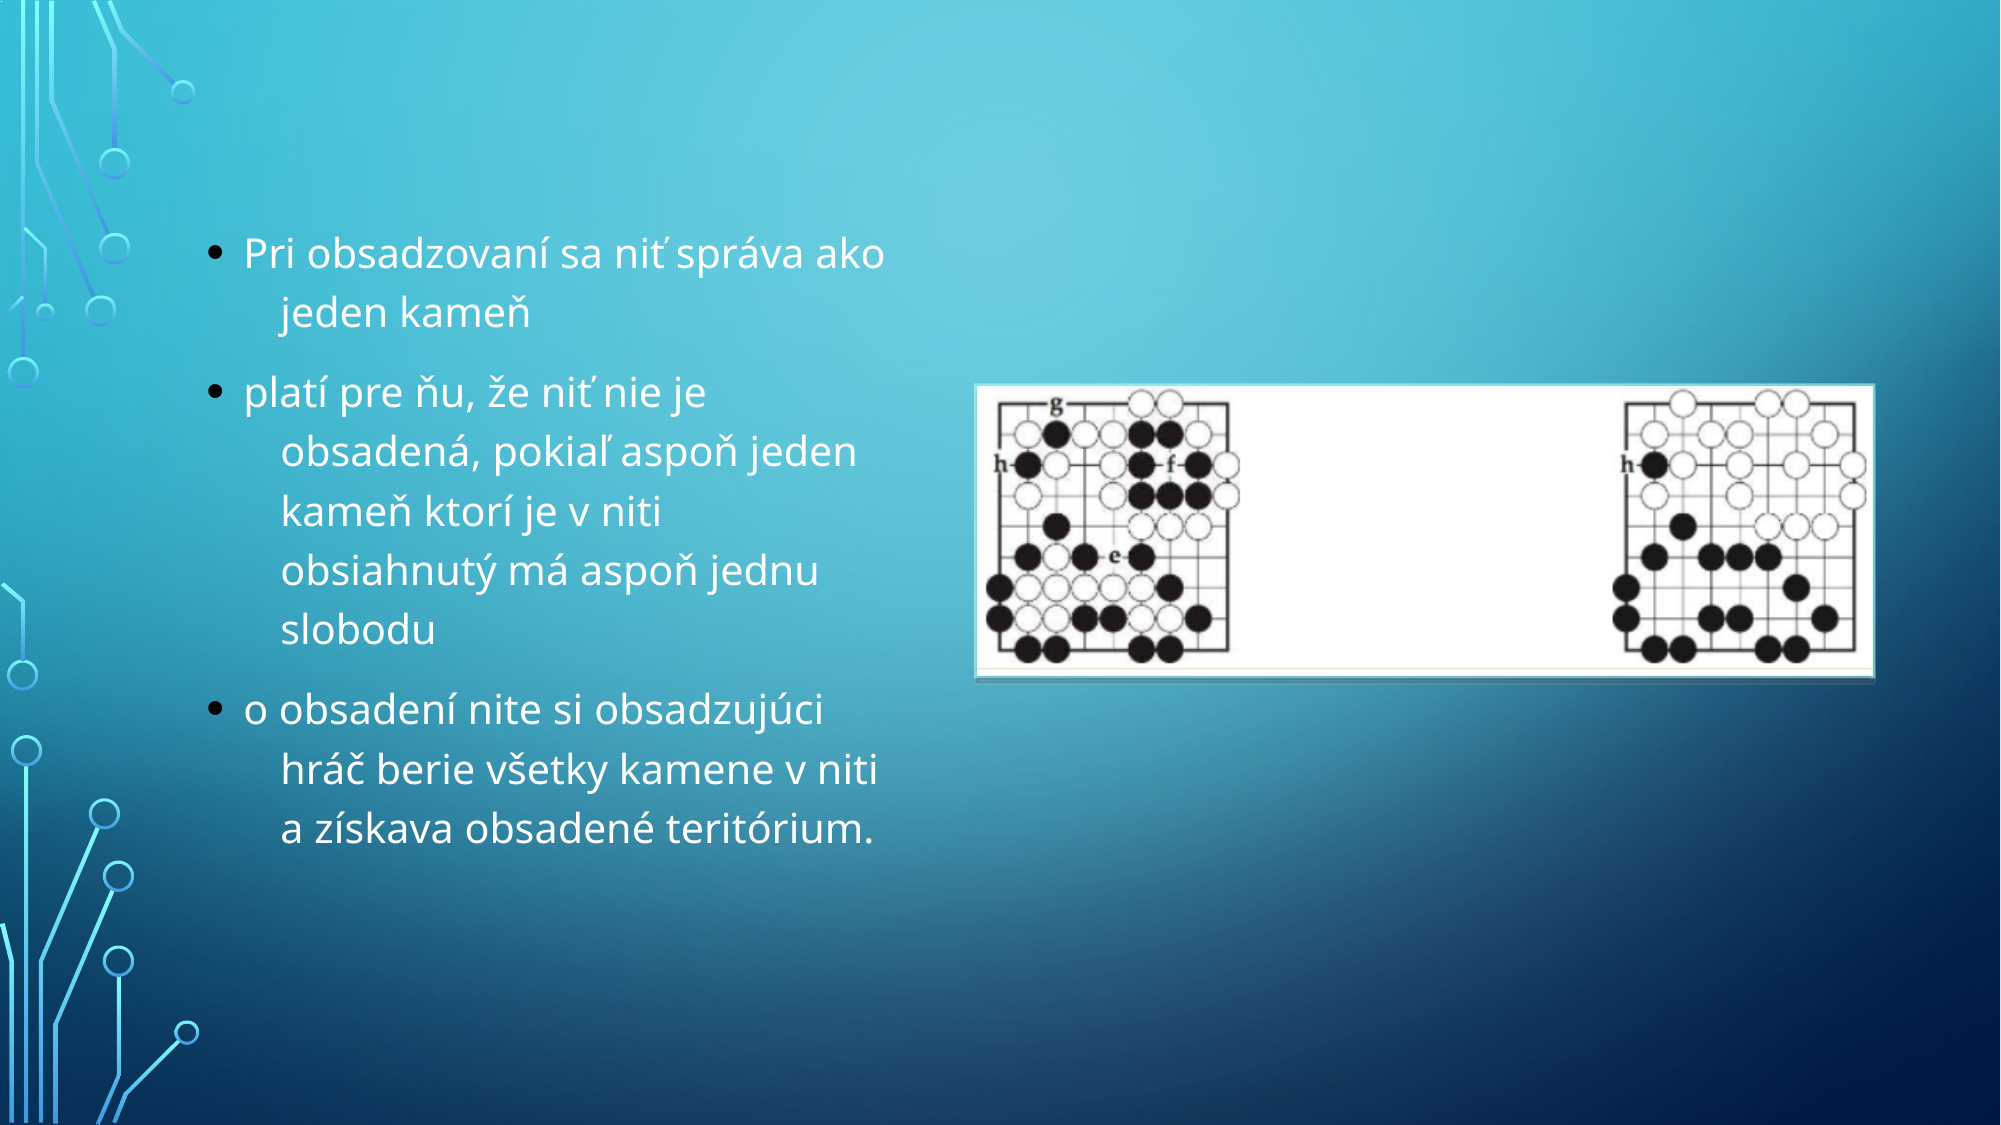

# Pri obsadzovaní sa niť správa ako jeden kameň
platí pre ňu, že niť nie je obsadená, pokiaľ aspoň jeden kameň ktorí je v niti obsiahnutý má aspoň jednu slobodu
o obsadení nite si obsadzujúci hráč berie všetky kamene v niti a získava obsadené teritórium.